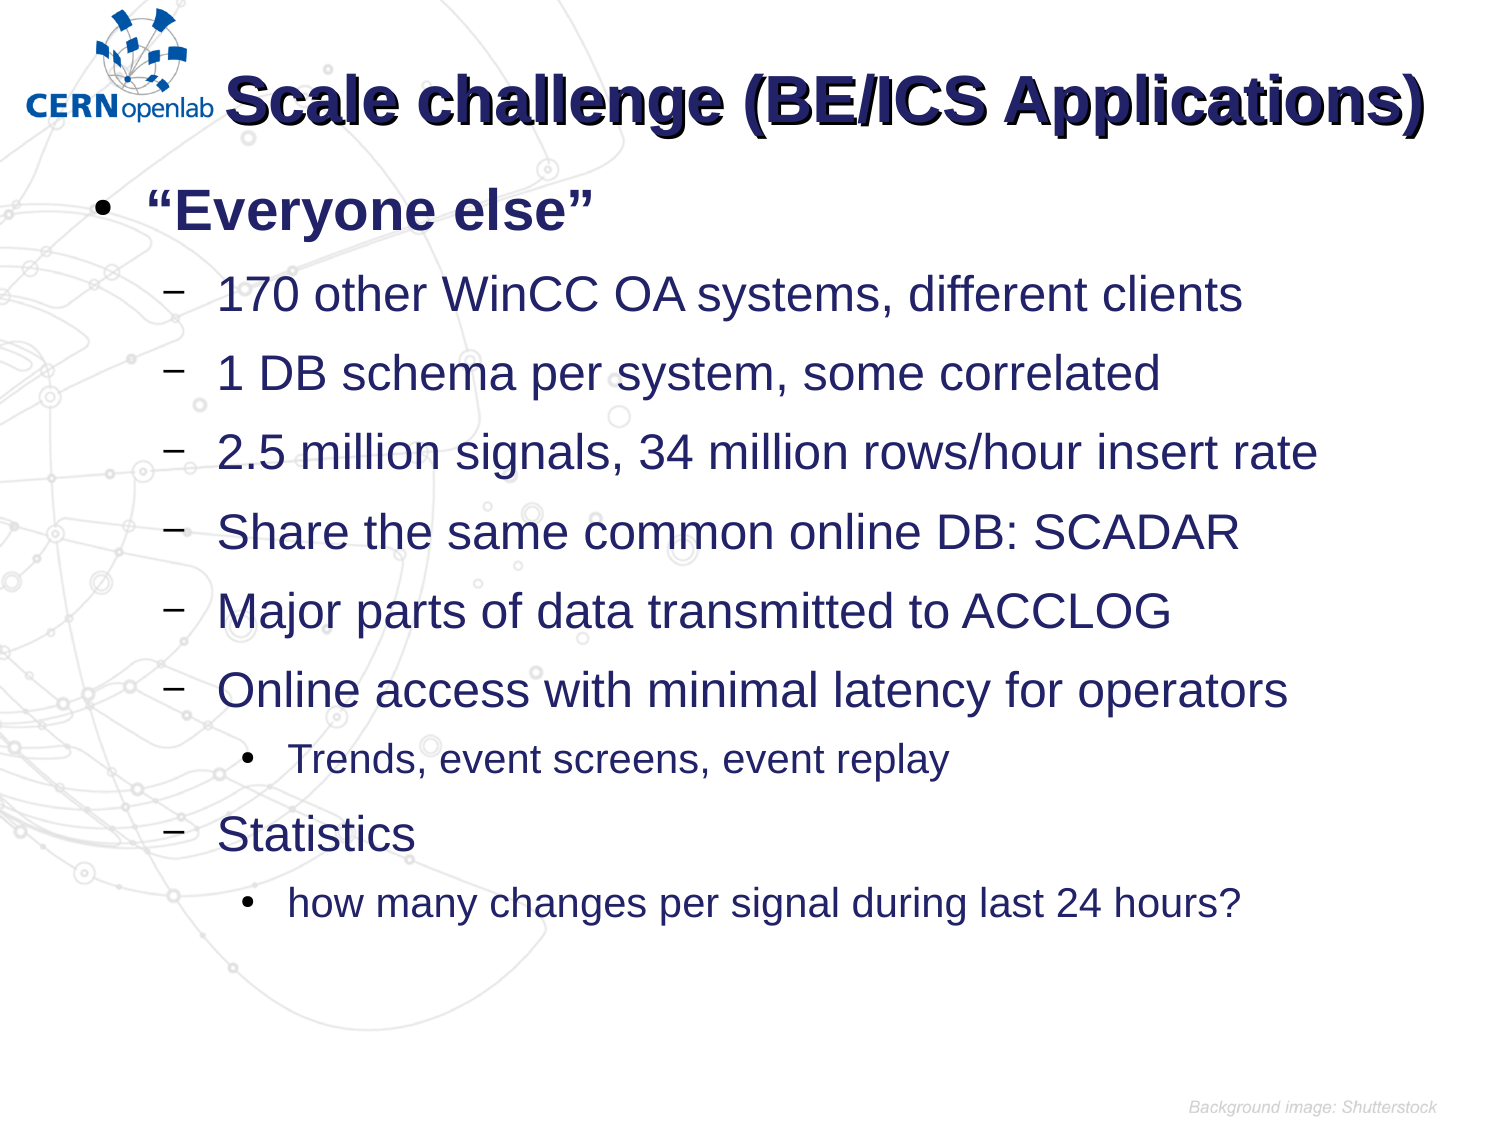

# Scale challenge (BE/ICS Applications)
“Everyone else”
170 other WinCC OA systems, different clients
1 DB schema per system, some correlated
2.5 million signals, 34 million rows/hour insert rate
Share the same common online DB: SCADAR
Major parts of data transmitted to ACCLOG
Online access with minimal latency for operators
Trends, event screens, event replay
Statistics
how many changes per signal during last 24 hours?